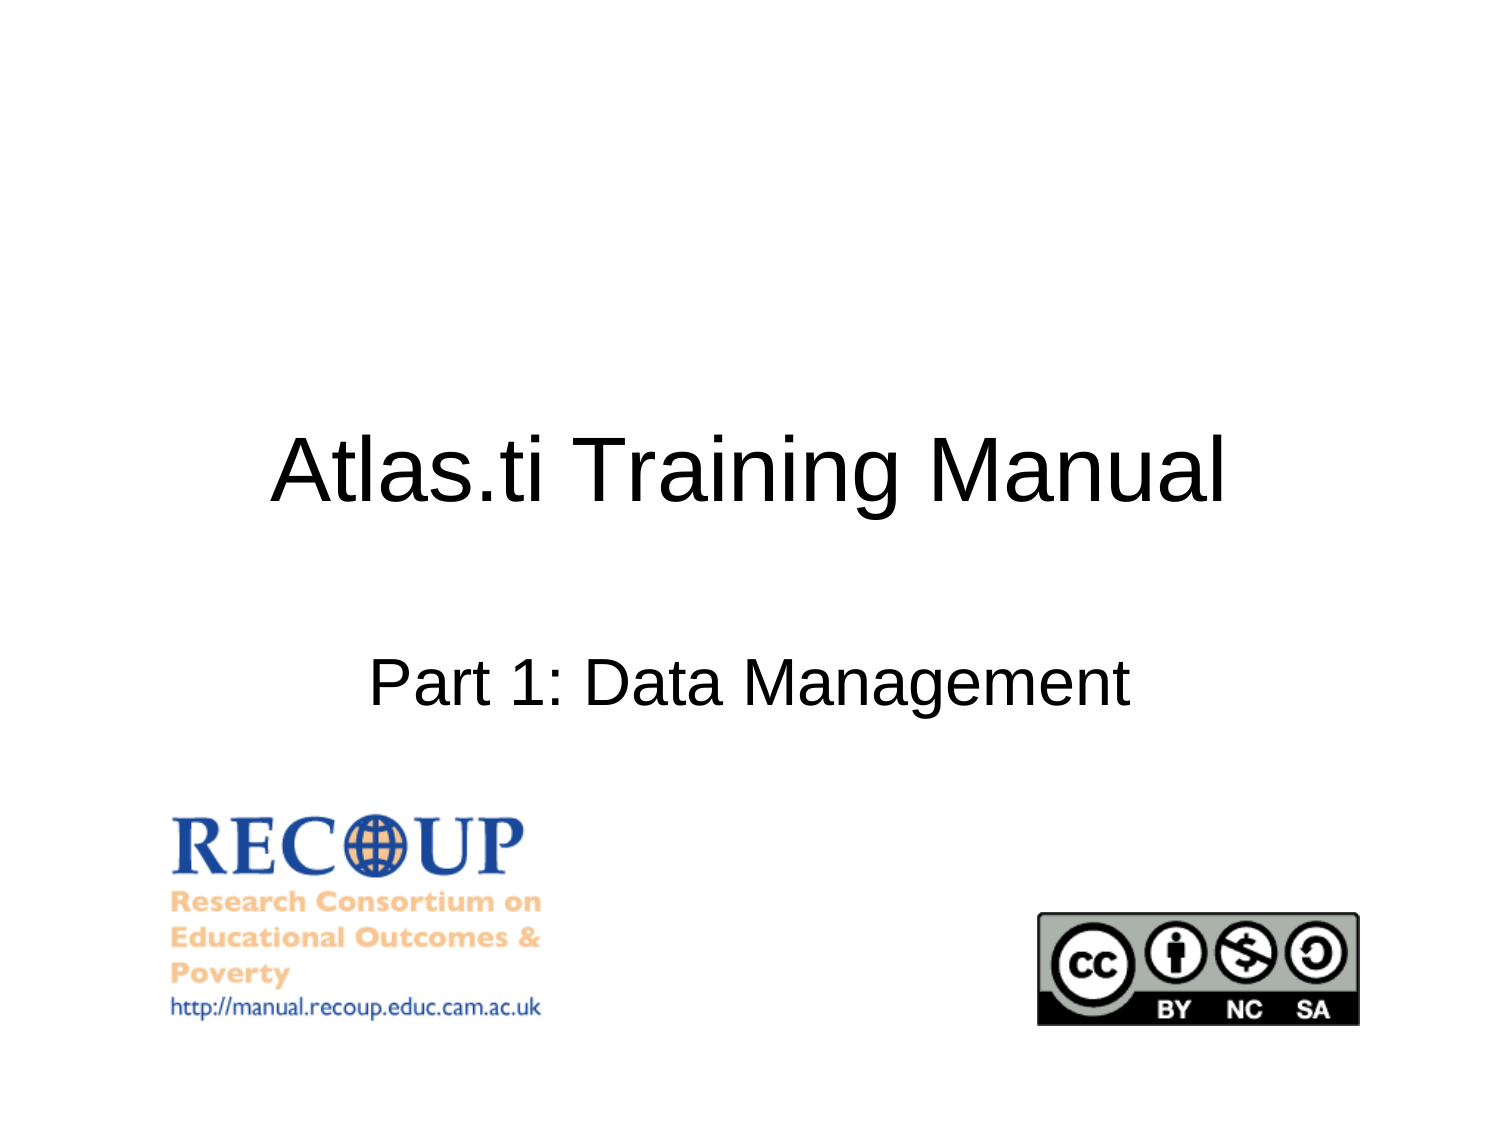

# Atlas.ti Training Manual
Part 1: Data Management